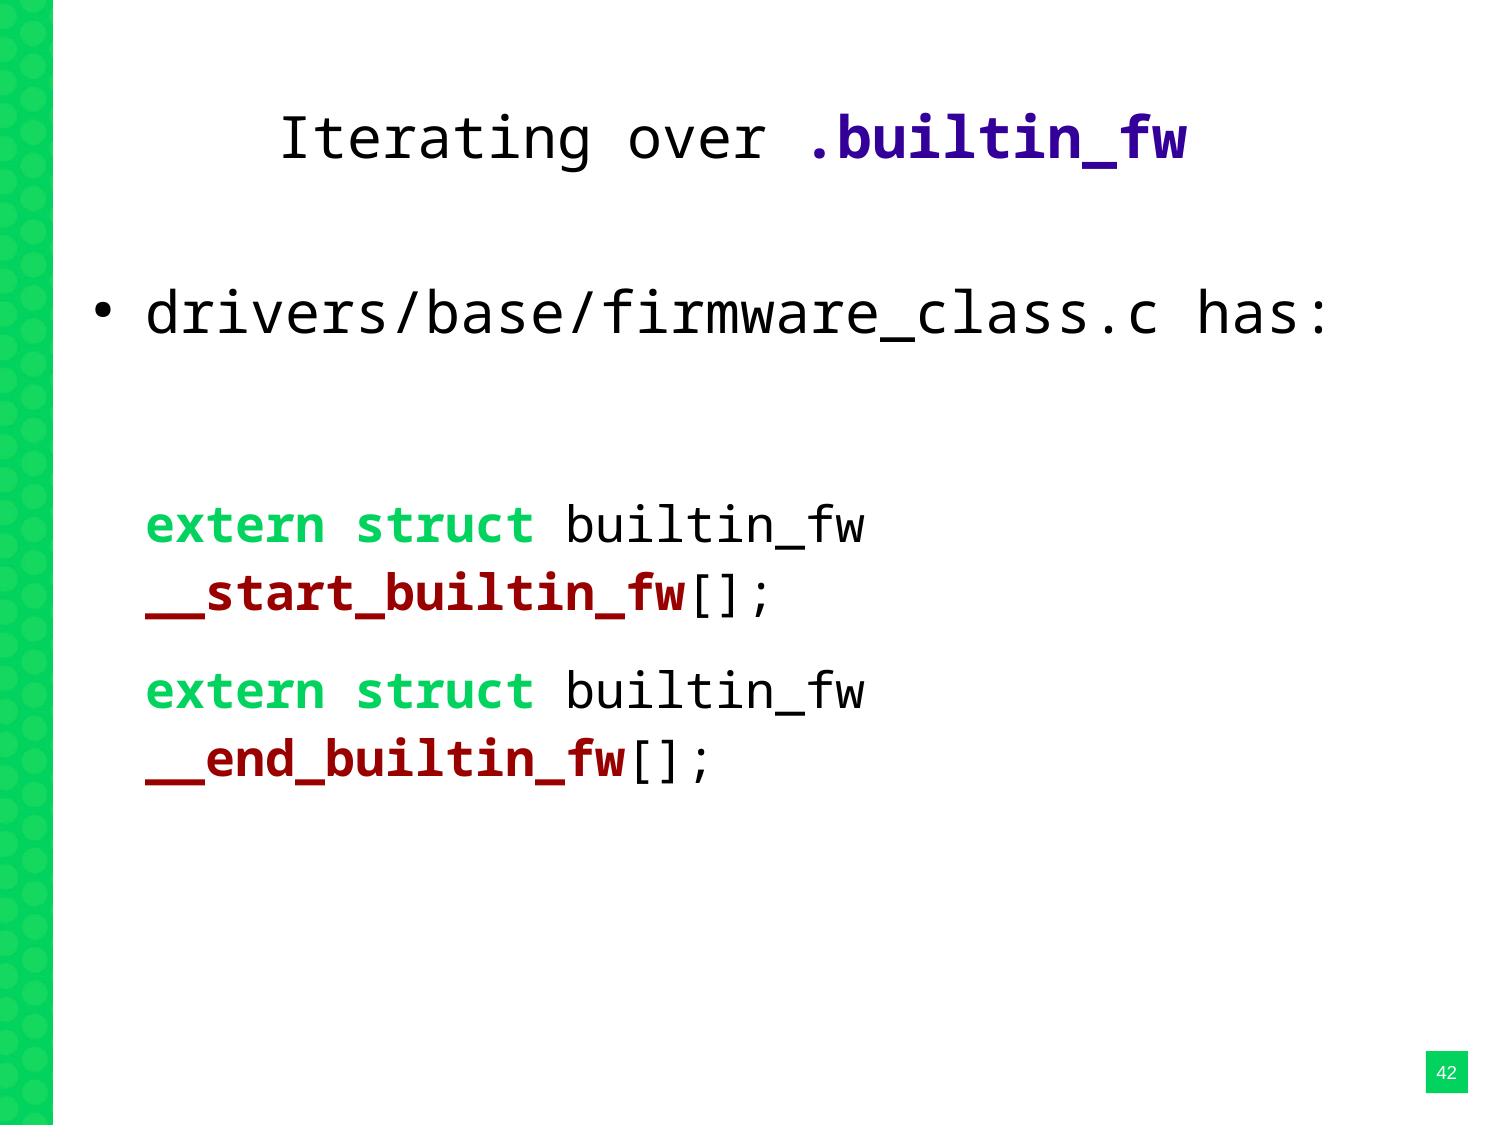

# Iterating over .builtin_fw
drivers/base/firmware_class.c has:
extern struct builtin_fw __start_builtin_fw[];
extern struct builtin_fw __end_builtin_fw[];